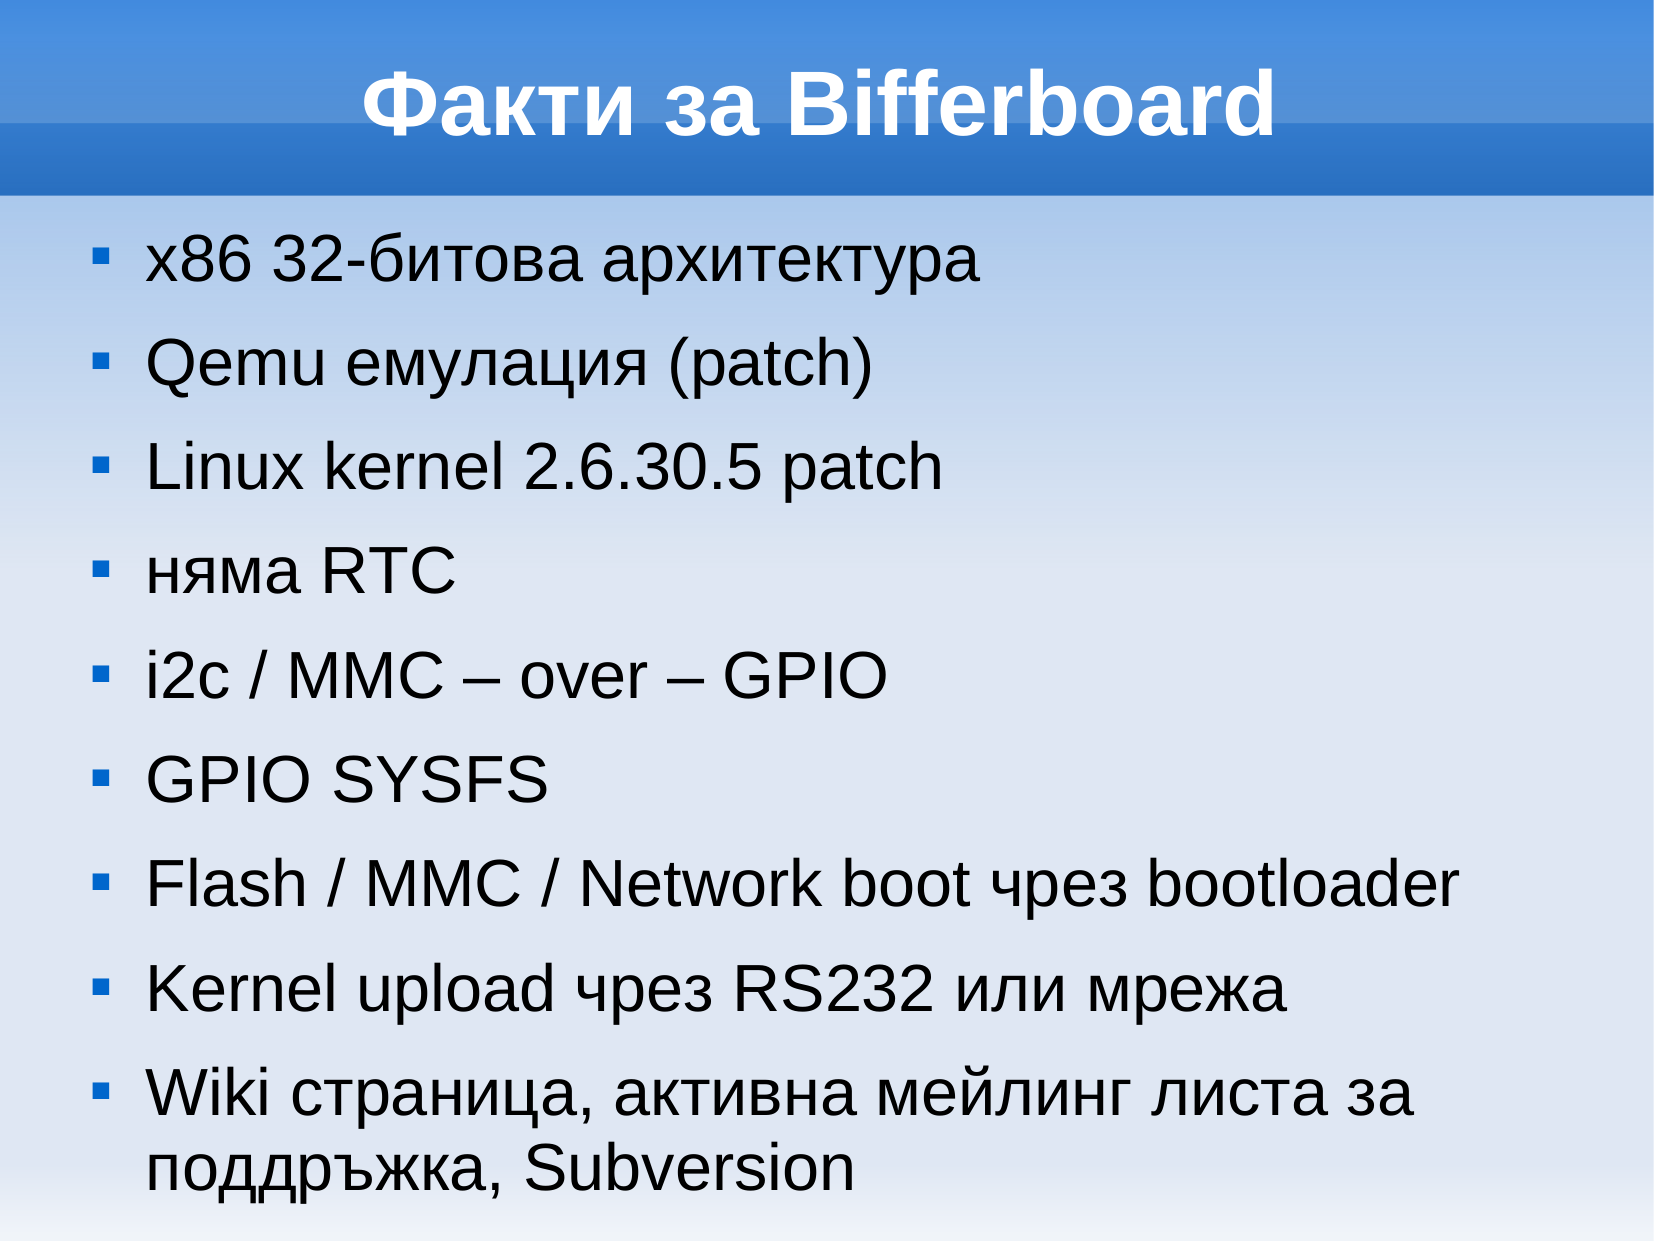

# Факти за Bifferboard
x86 32-битова архитектура
Qemu емулация (patch)
Linux kernel 2.6.30.5 patch
няма RTC
i2c / MMC – over – GPIO
GPIO SYSFS
Flash / MMC / Network boot чрез bootloader
Kernel upload чрез RS232 или мрежа
Wiki страница, активна мейлинг листа за поддръжка, Subversion